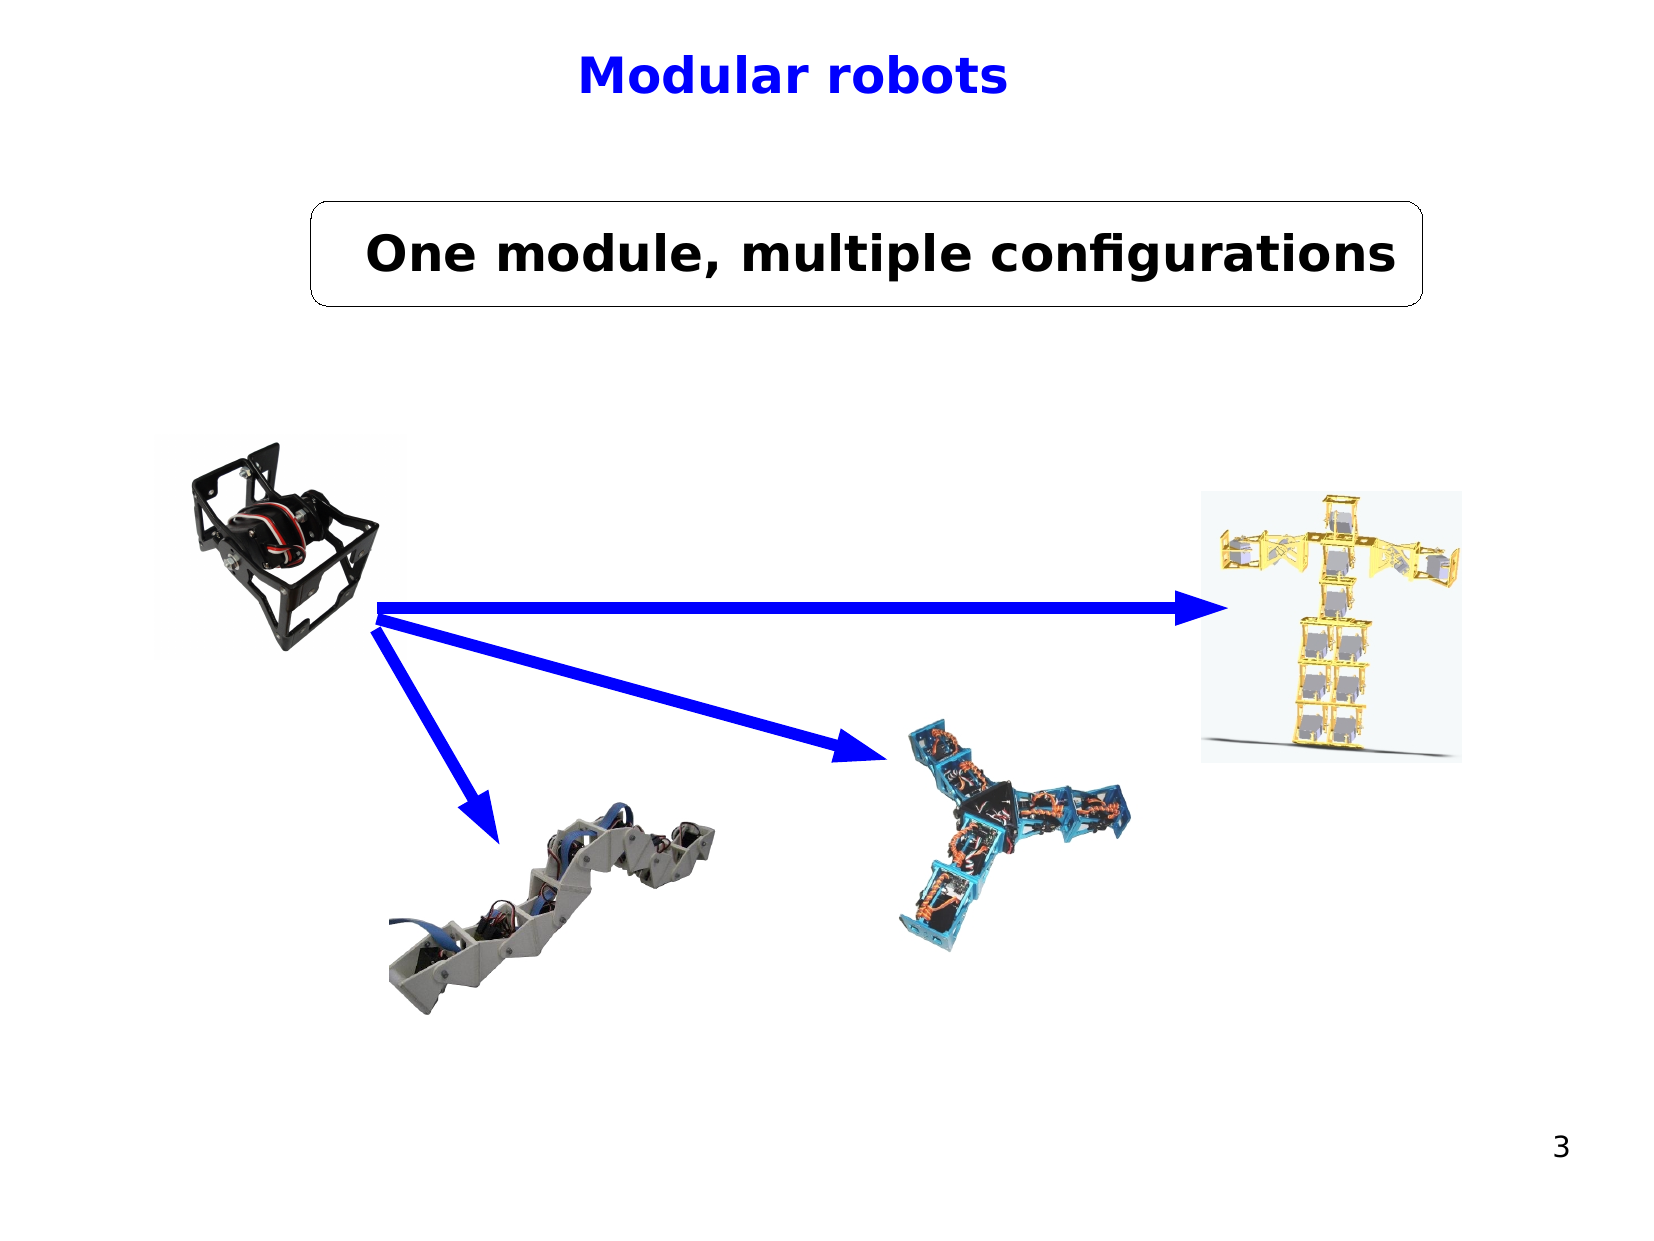

Modular robots
One module, multiple configurations
3